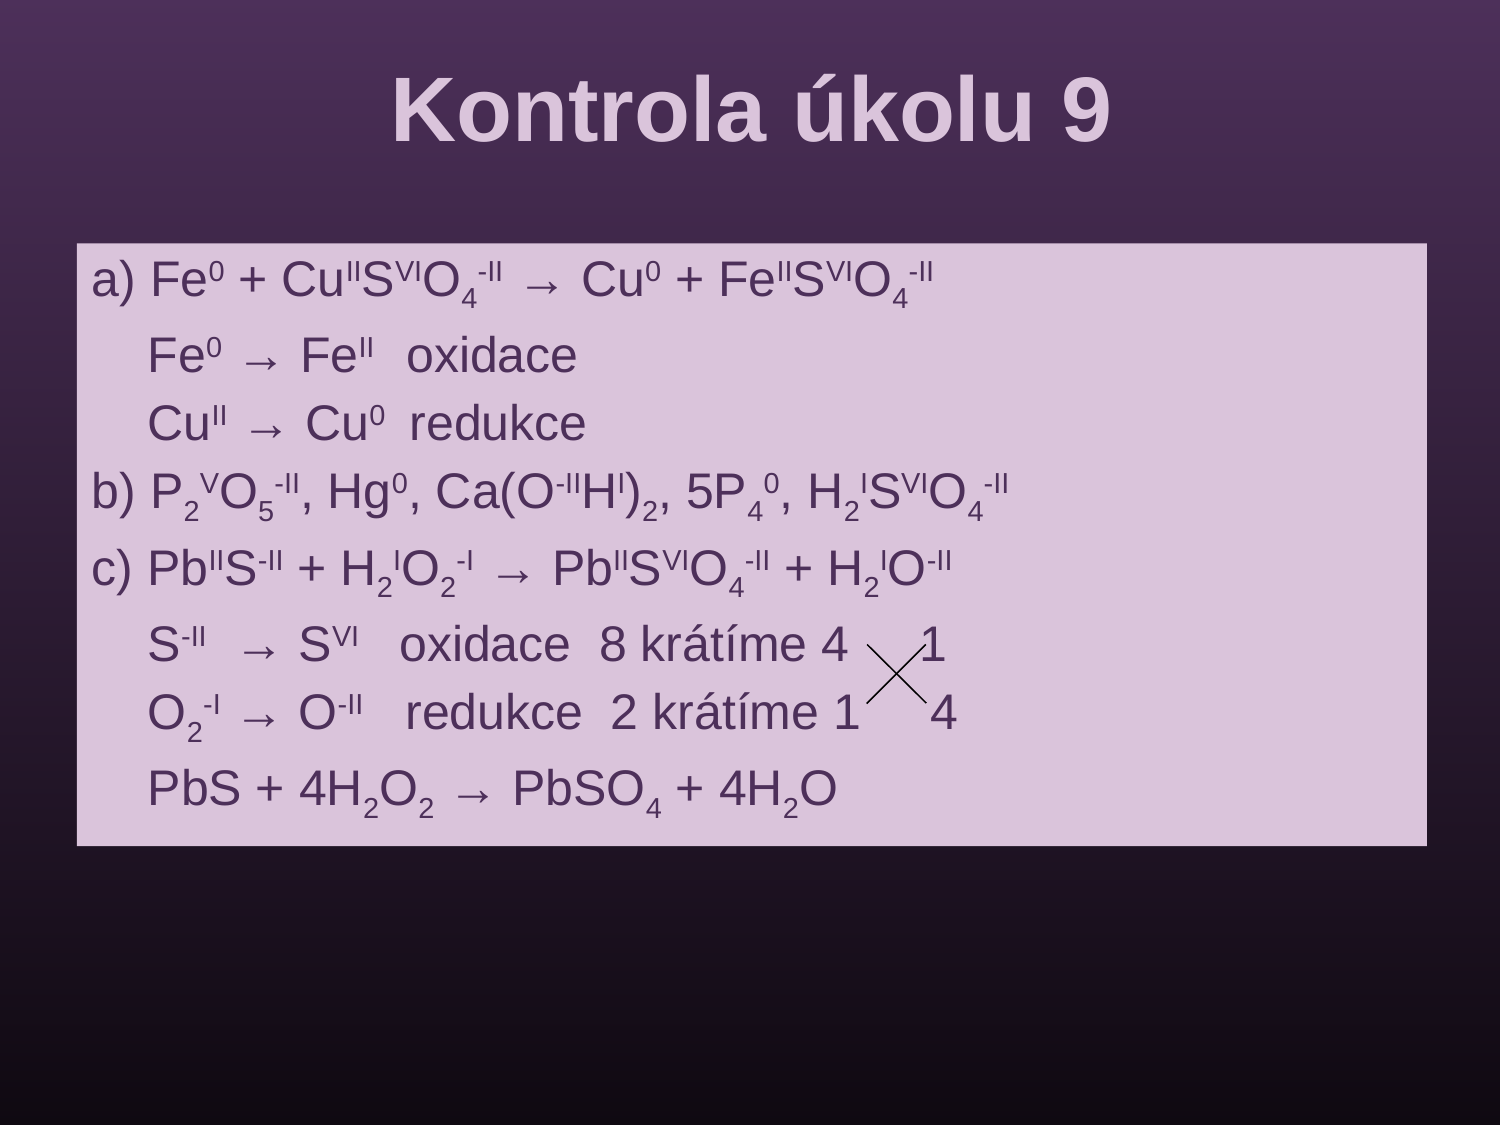

# Kontrola úkolu 9
a) Fe0 + CuIISVIO4-II → Cu0 + FeIISVIO4-II
 Fe0 → FeII oxidace
 CuII → Cu0 redukce
b) P2VO5-II, Hg0, Ca(O-IIHI)2, 5P40, H2ISVIO4-II
c) PbIIS-II + H2IO2-I → PbIISVIO4-II + H2IO-II
 S-II → SVI oxidace 8 krátíme 4 1
 O2-I → O-II redukce 2 krátíme 1 4
 PbS + 4H2O2 → PbSO4 + 4H2O